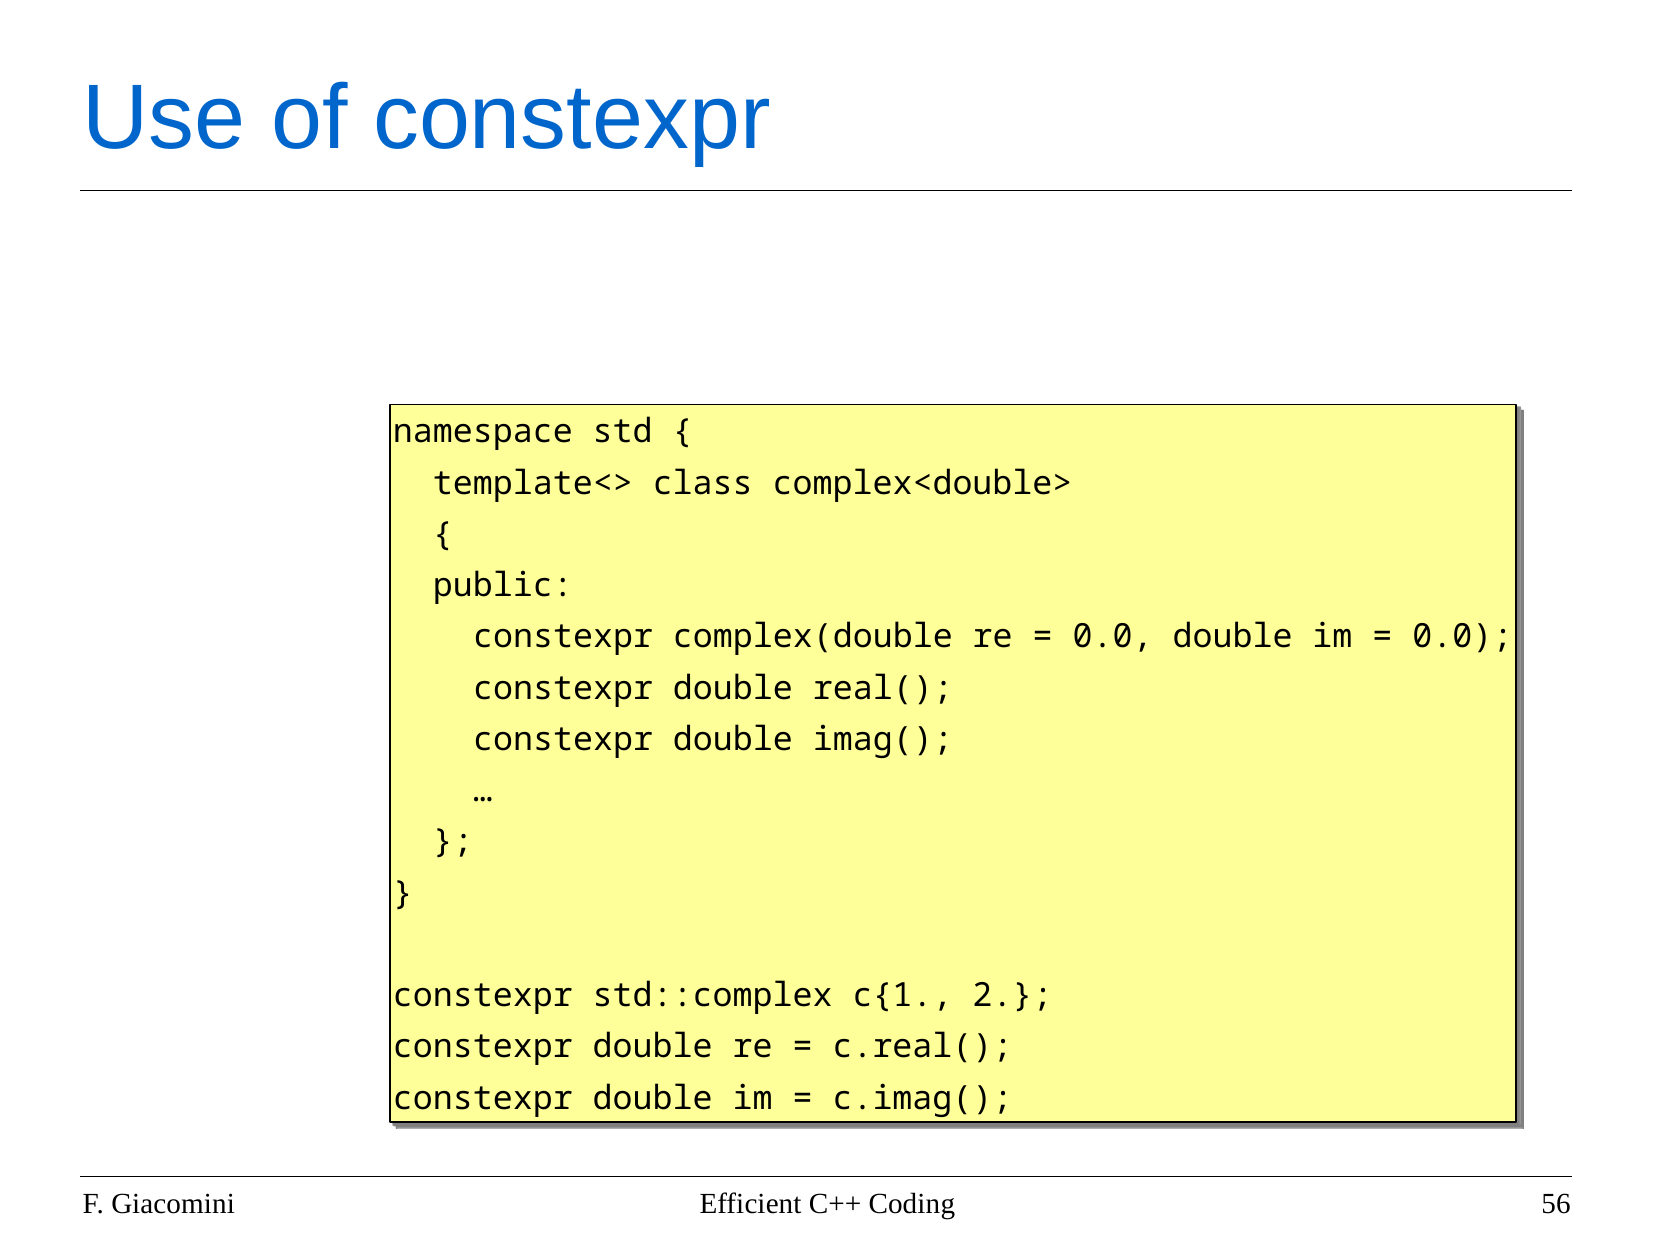

# Use of constexpr
namespace std {
 template<> class complex<double>
 {
 public:
 constexpr complex(double re = 0.0, double im = 0.0);
 constexpr double real();
 constexpr double imag();
 …
 };
}
constexpr std::complex c{1., 2.};
constexpr double re = c.real();
constexpr double im = c.imag();
F. Giacomini
Efficient C++ Coding
56